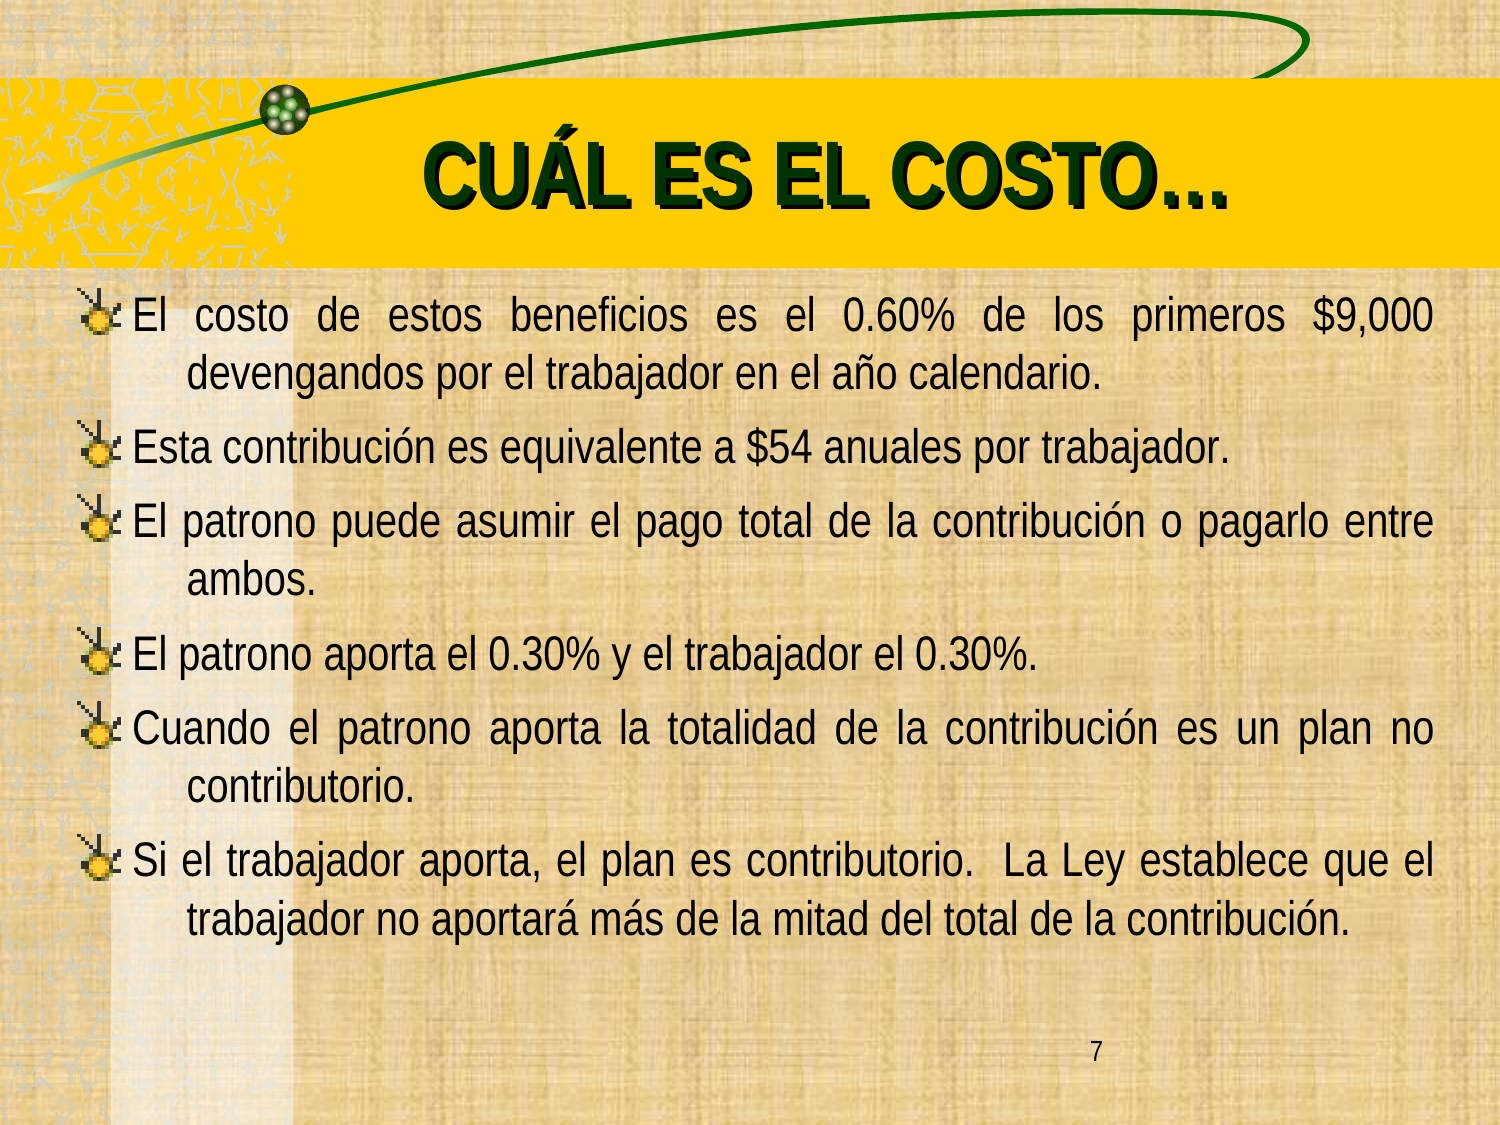

# CUÁL ES EL COSTO…
El costo de estos beneficios es el 0.60% de los primeros $9,000 devengandos por el trabajador en el año calendario.
Esta contribución es equivalente a $54 anuales por trabajador.
El patrono puede asumir el pago total de la contribución o pagarlo entre ambos.
El patrono aporta el 0.30% y el trabajador el 0.30%.
Cuando el patrono aporta la totalidad de la contribución es un plan no contributorio.
Si el trabajador aporta, el plan es contributorio. La Ley establece que el trabajador no aportará más de la mitad del total de la contribución.